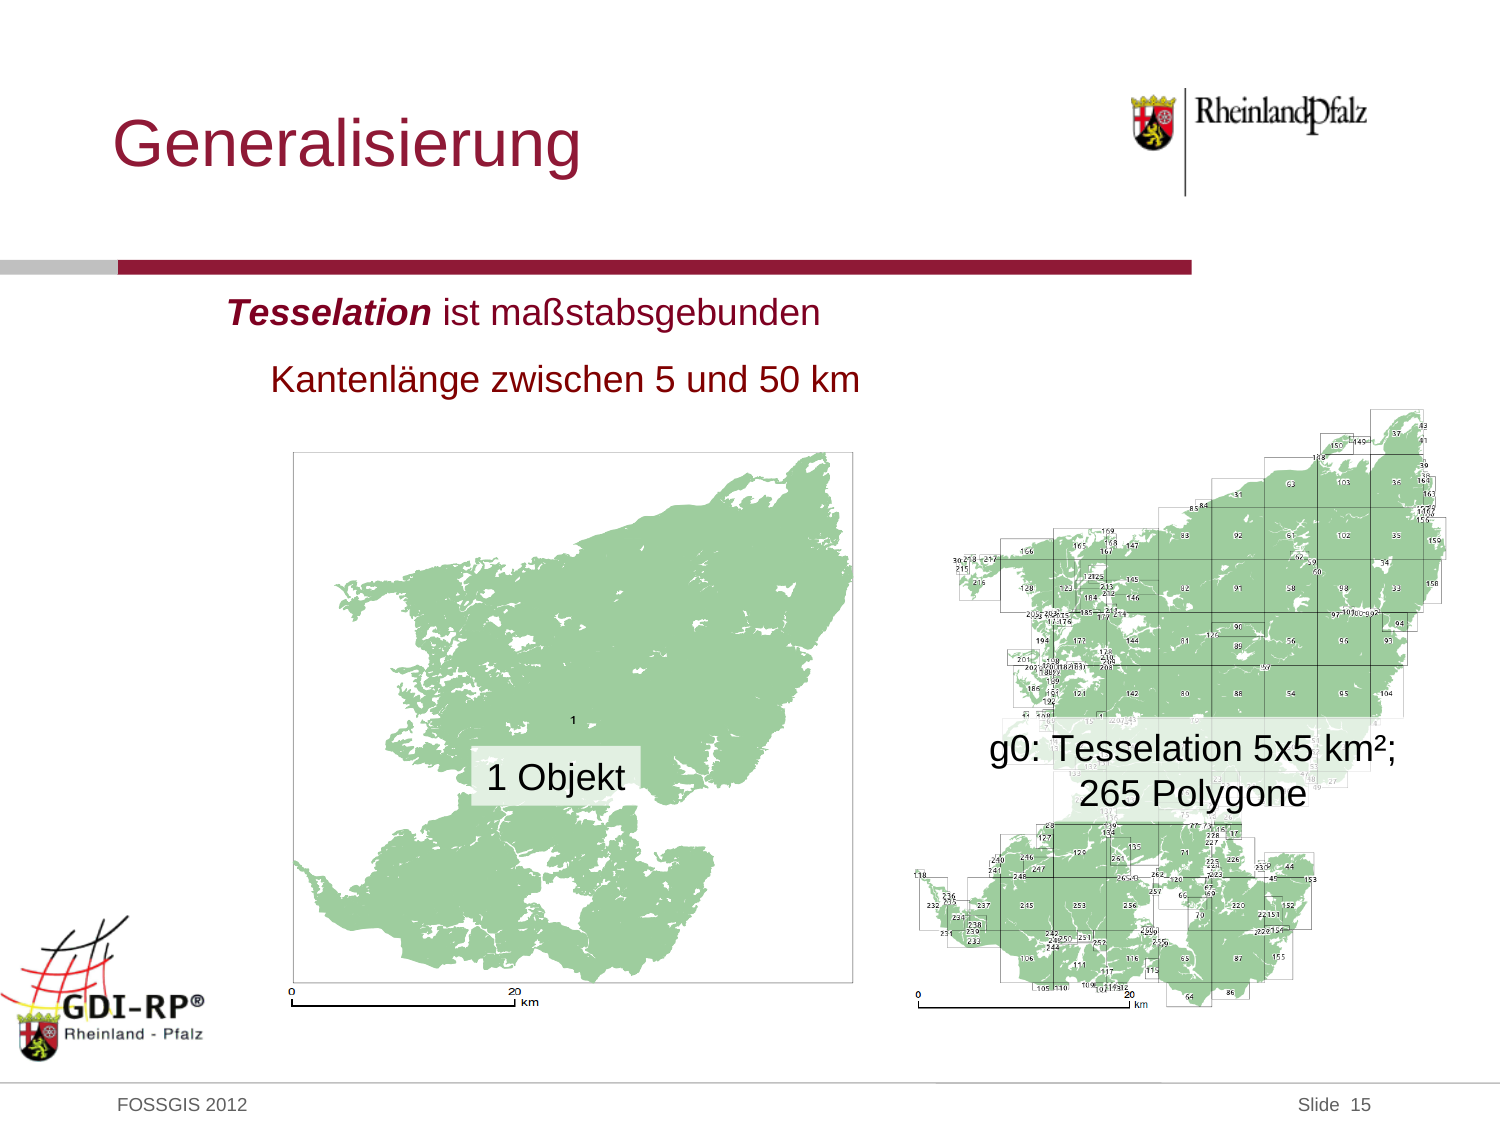

# Generalisierung
Tesselation ist maßstabsgebunden
Kantenlänge zwischen 5 und 50 km
g0: Tesselation 5x5 km²;
265 Polygone
1 Objekt